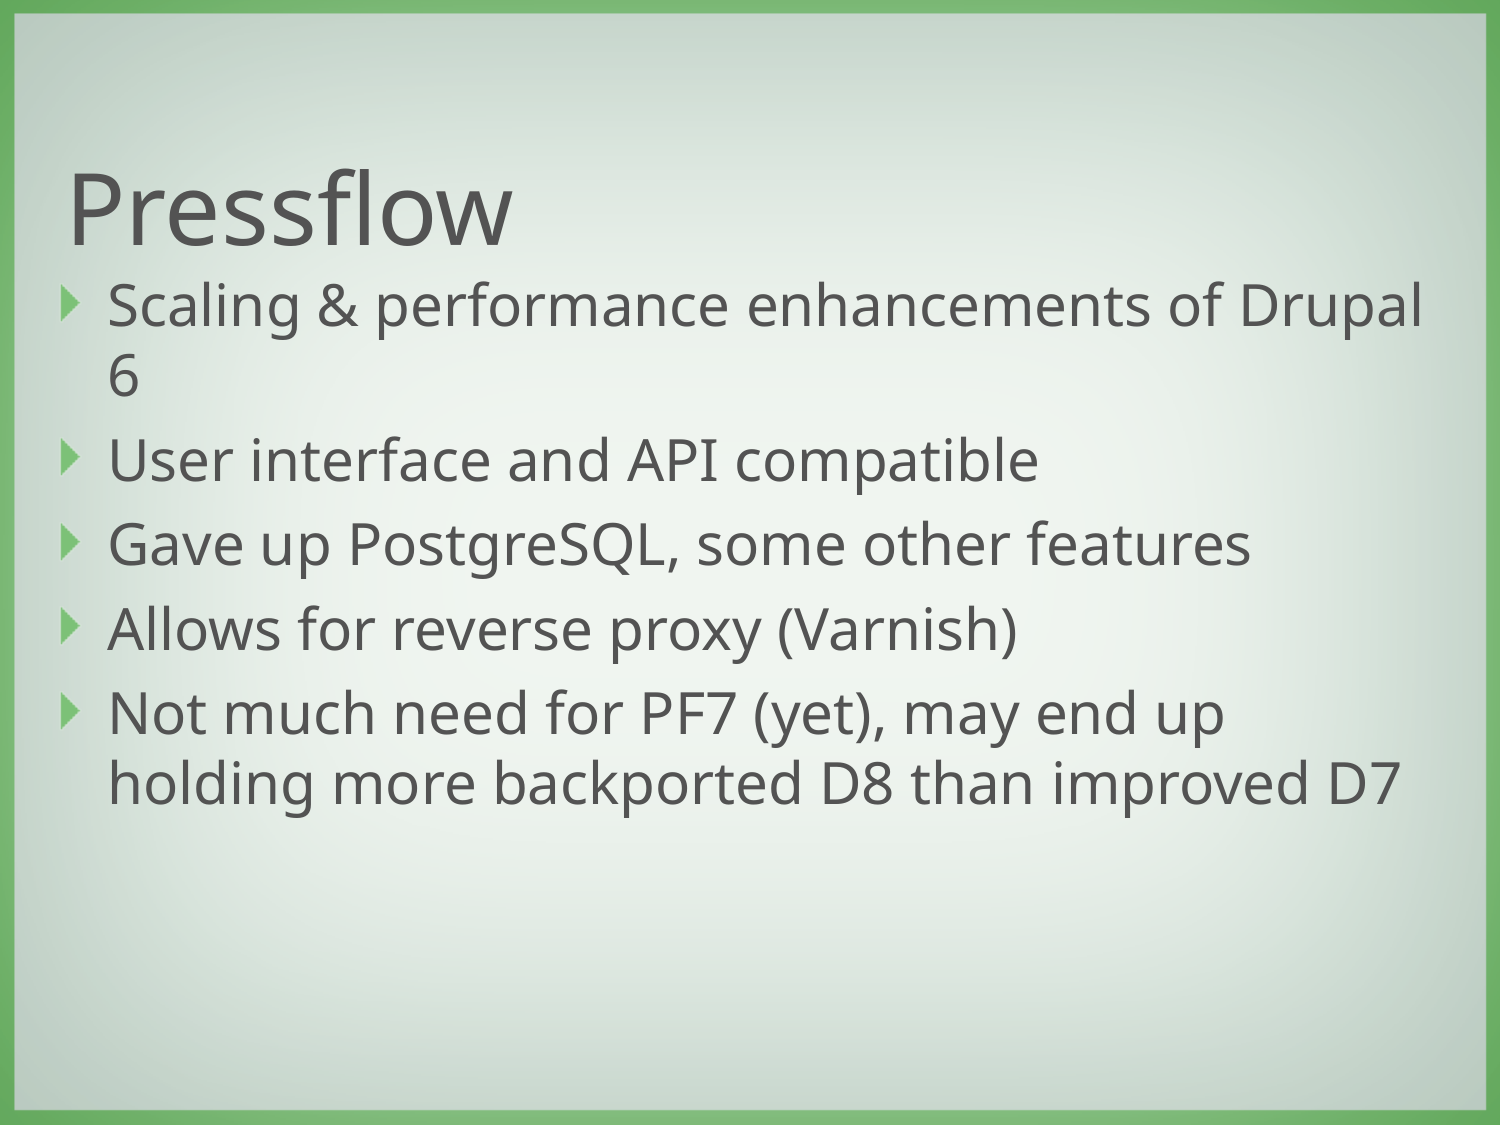

# Pressflow
Scaling & performance enhancements of Drupal 6
User interface and API compatible
Gave up PostgreSQL, some other features
Allows for reverse proxy (Varnish)
Not much need for PF7 (yet), may end up holding more backported D8 than improved D7